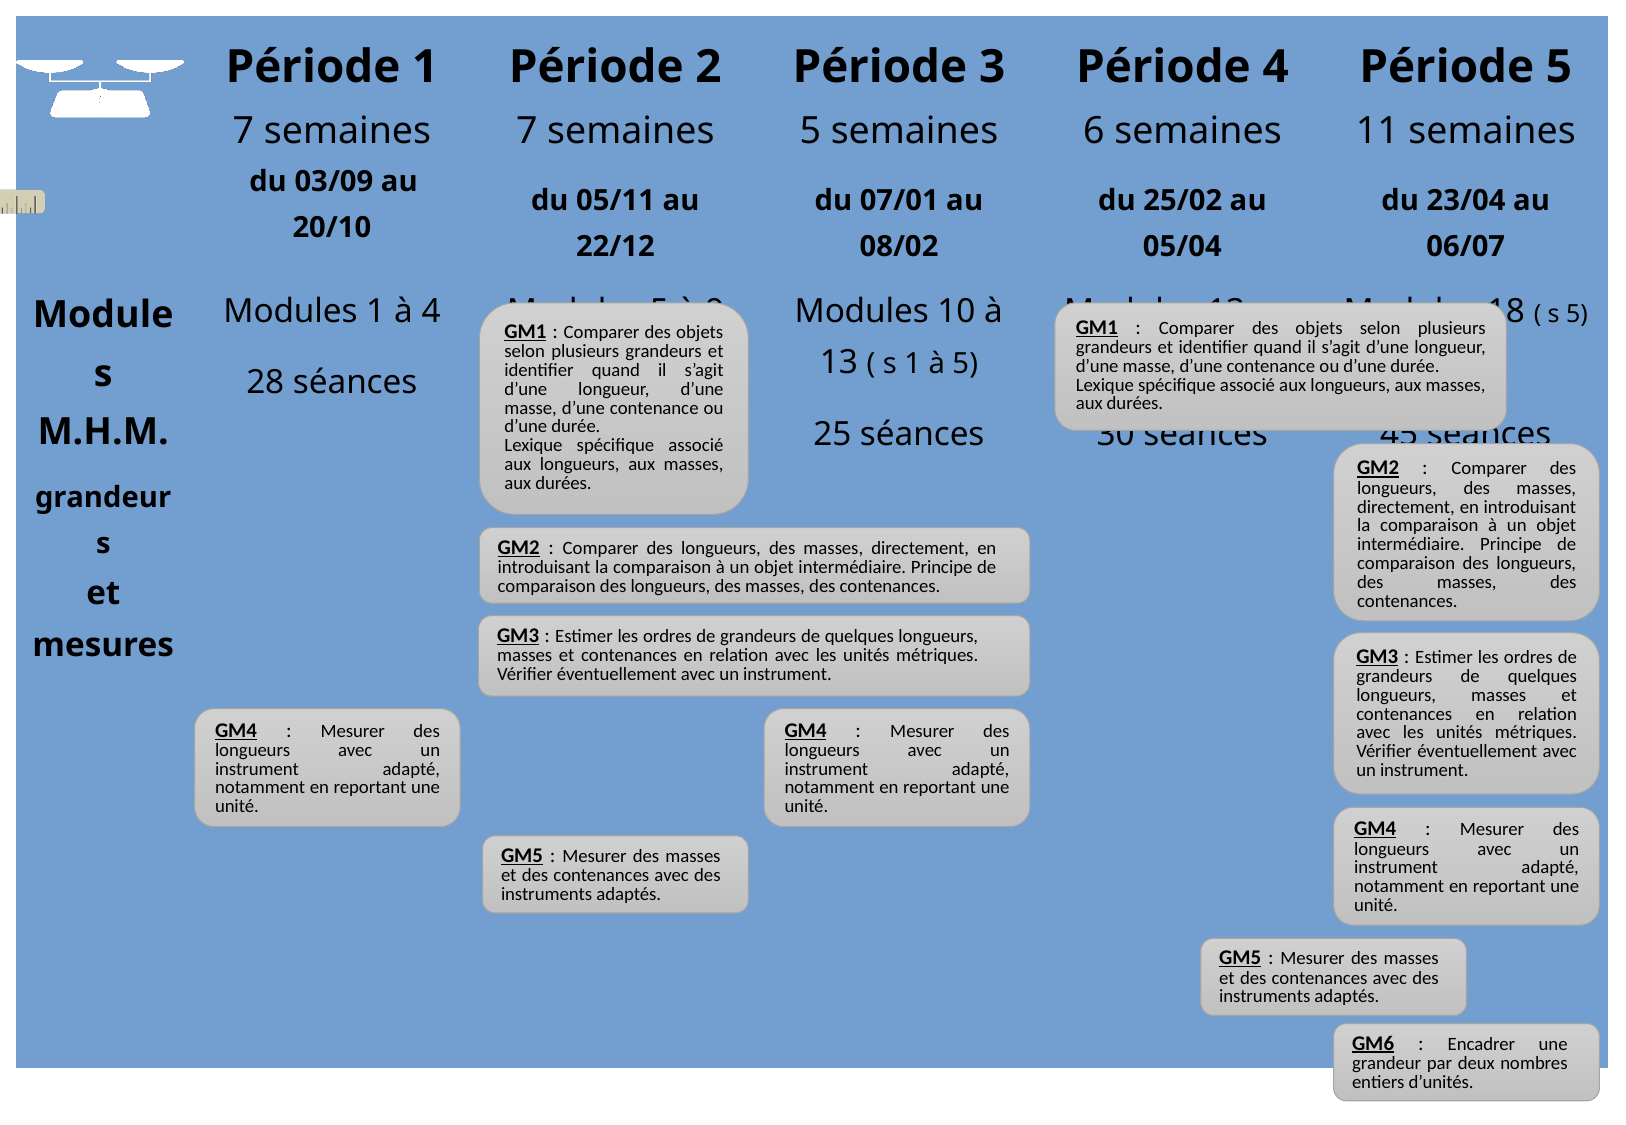

| | Période 1 7 semaines  du 03/09 au 20/10 | Période 2 7 semaines   du 05/11 au 22/12 | Période 3 5 semaines   du 07/01 au 08/02 | Période 4 6 semaines   du 25/02 au 05/04 | Période 5 11 semaines   du 23/04 au 06/07 |
| --- | --- | --- | --- | --- | --- |
| Modules M.H.M. | Modules 1 à 4   28 séances | Modules 5 à 9   33 séances | Modules 10 à 13 ( s 1 à 5)   25 séances | Modules 13 ( s 6 à 8) à 18 ( s 1 à 4)   30 séances | Modules 18 ( s 5) à 24   45 séances |
| grandeurs et mesures | | | | | |
GM1 : Comparer des objets selon plusieurs grandeurs et identifier quand il s’agit d’une longueur, d’une masse, d’une contenance ou d’une durée.
Lexique spécifique associé aux longueurs, aux masses, aux durées.
GM1 : Comparer des objets selon plusieurs grandeurs et identifier quand il s’agit d’une longueur, d’une masse, d’une contenance ou d’une durée.
Lexique spécifique associé aux longueurs, aux masses, aux durées.
GM2 : Comparer des longueurs, des masses, directement, en introduisant la comparaison à un objet intermédiaire. Principe de comparaison des longueurs, des masses, des contenances.
GM2 : Comparer des longueurs, des masses, directement, en introduisant la comparaison à un objet intermédiaire. Principe de comparaison des longueurs, des masses, des contenances.
GM3 : Estimer les ordres de grandeurs de quelques longueurs, masses et contenances en relation avec les unités métriques. Vérifier éventuellement avec un instrument.
GM3 : Estimer les ordres de grandeurs de quelques longueurs, masses et contenances en relation avec les unités métriques. Vérifier éventuellement avec un instrument.
GM4 : Mesurer des longueurs avec un instrument adapté, notamment en reportant une unité.
GM4 : Mesurer des longueurs avec un instrument adapté, notamment en reportant une unité.
GM4 : Mesurer des longueurs avec un instrument adapté, notamment en reportant une unité.
GM5 : Mesurer des masses et des contenances avec des instruments adaptés.
GM5 : Mesurer des masses et des contenances avec des instruments adaptés.
GM6 : Encadrer une grandeur par deux nombres entiers d’unités.